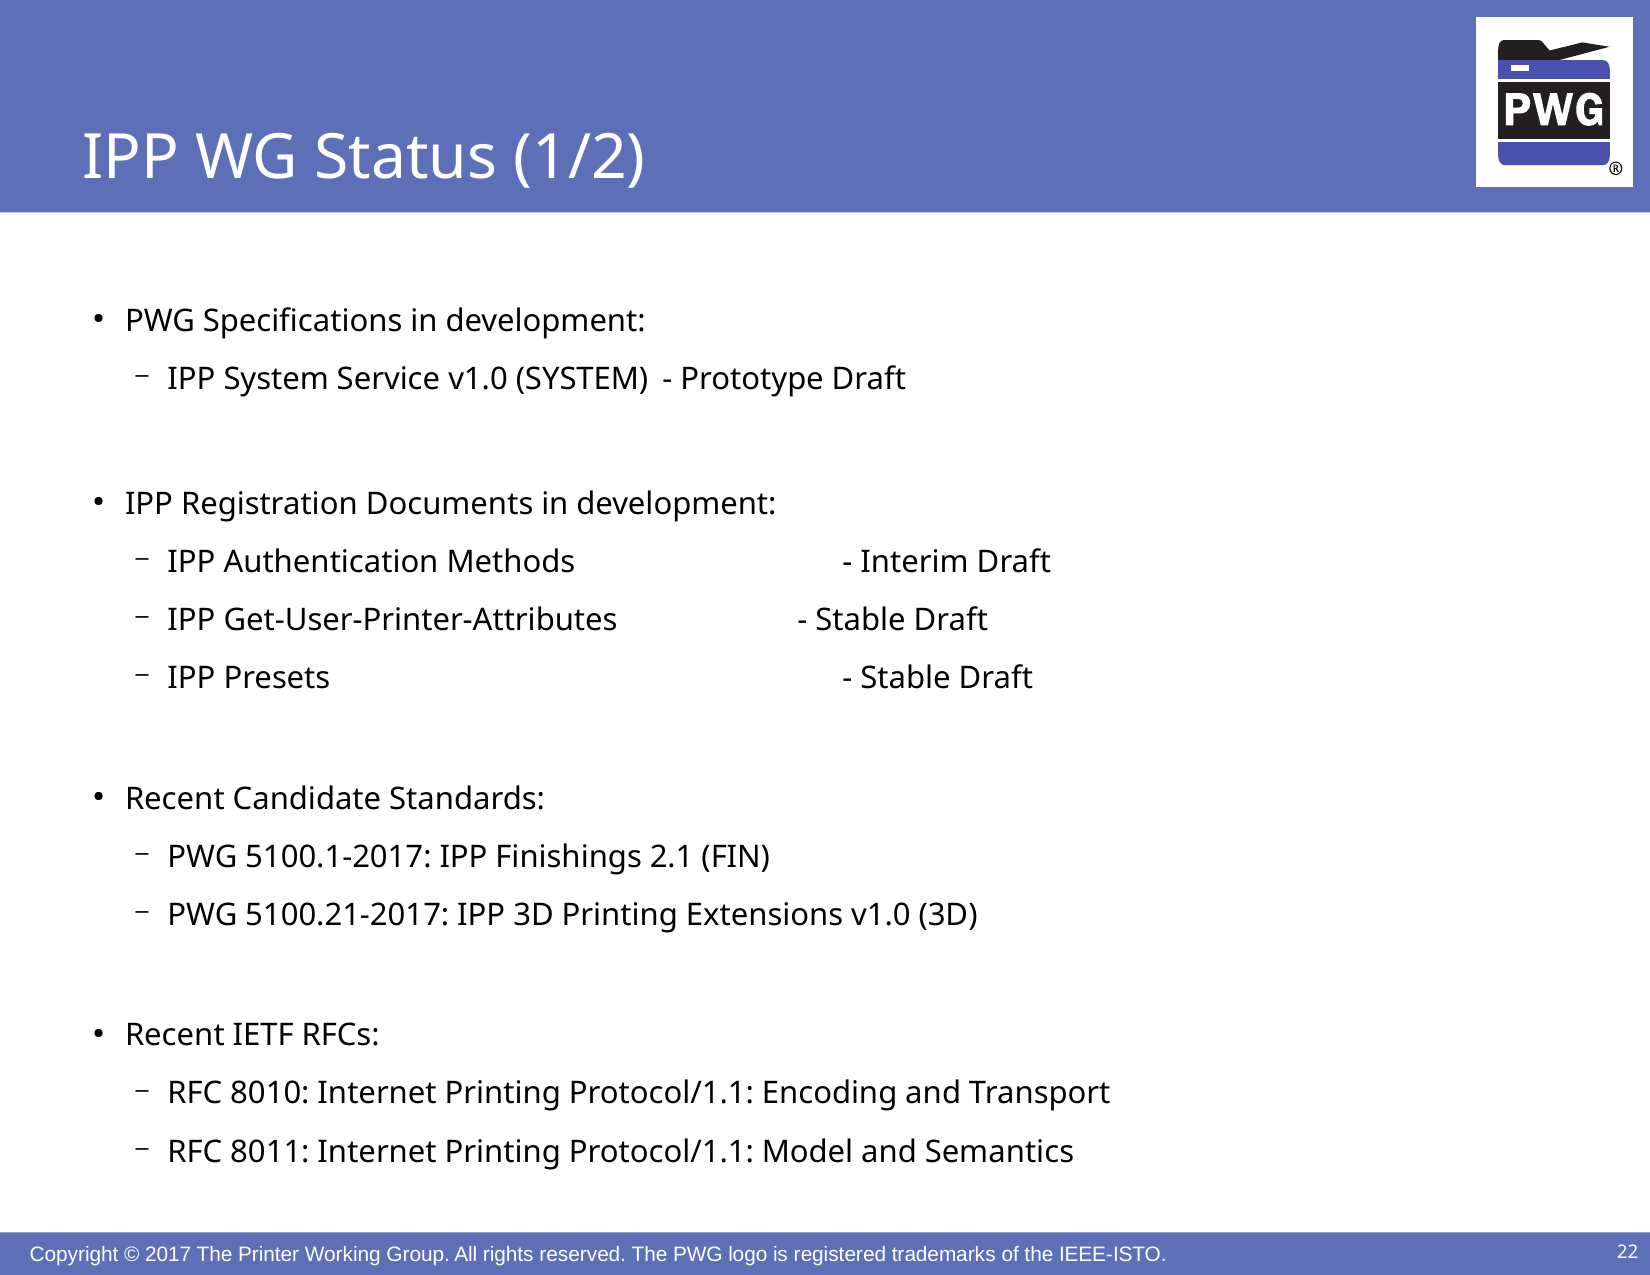

# IPP WG Status (1/2)
PWG Specifications in development:
IPP System Service v1.0 (SYSTEM)	- Prototype Draft
IPP Registration Documents in development:
IPP Authentication Methods				 	- Interim Draft
IPP Get-User-Printer-Attributes		 	- Stable Draft
IPP Presets					 			- Stable Draft
Recent Candidate Standards:
PWG 5100.1-2017: IPP Finishings 2.1 (FIN)
PWG 5100.21-2017: IPP 3D Printing Extensions v1.0 (3D)
Recent IETF RFCs:
RFC 8010: Internet Printing Protocol/1.1: Encoding and Transport
RFC 8011: Internet Printing Protocol/1.1: Model and Semantics